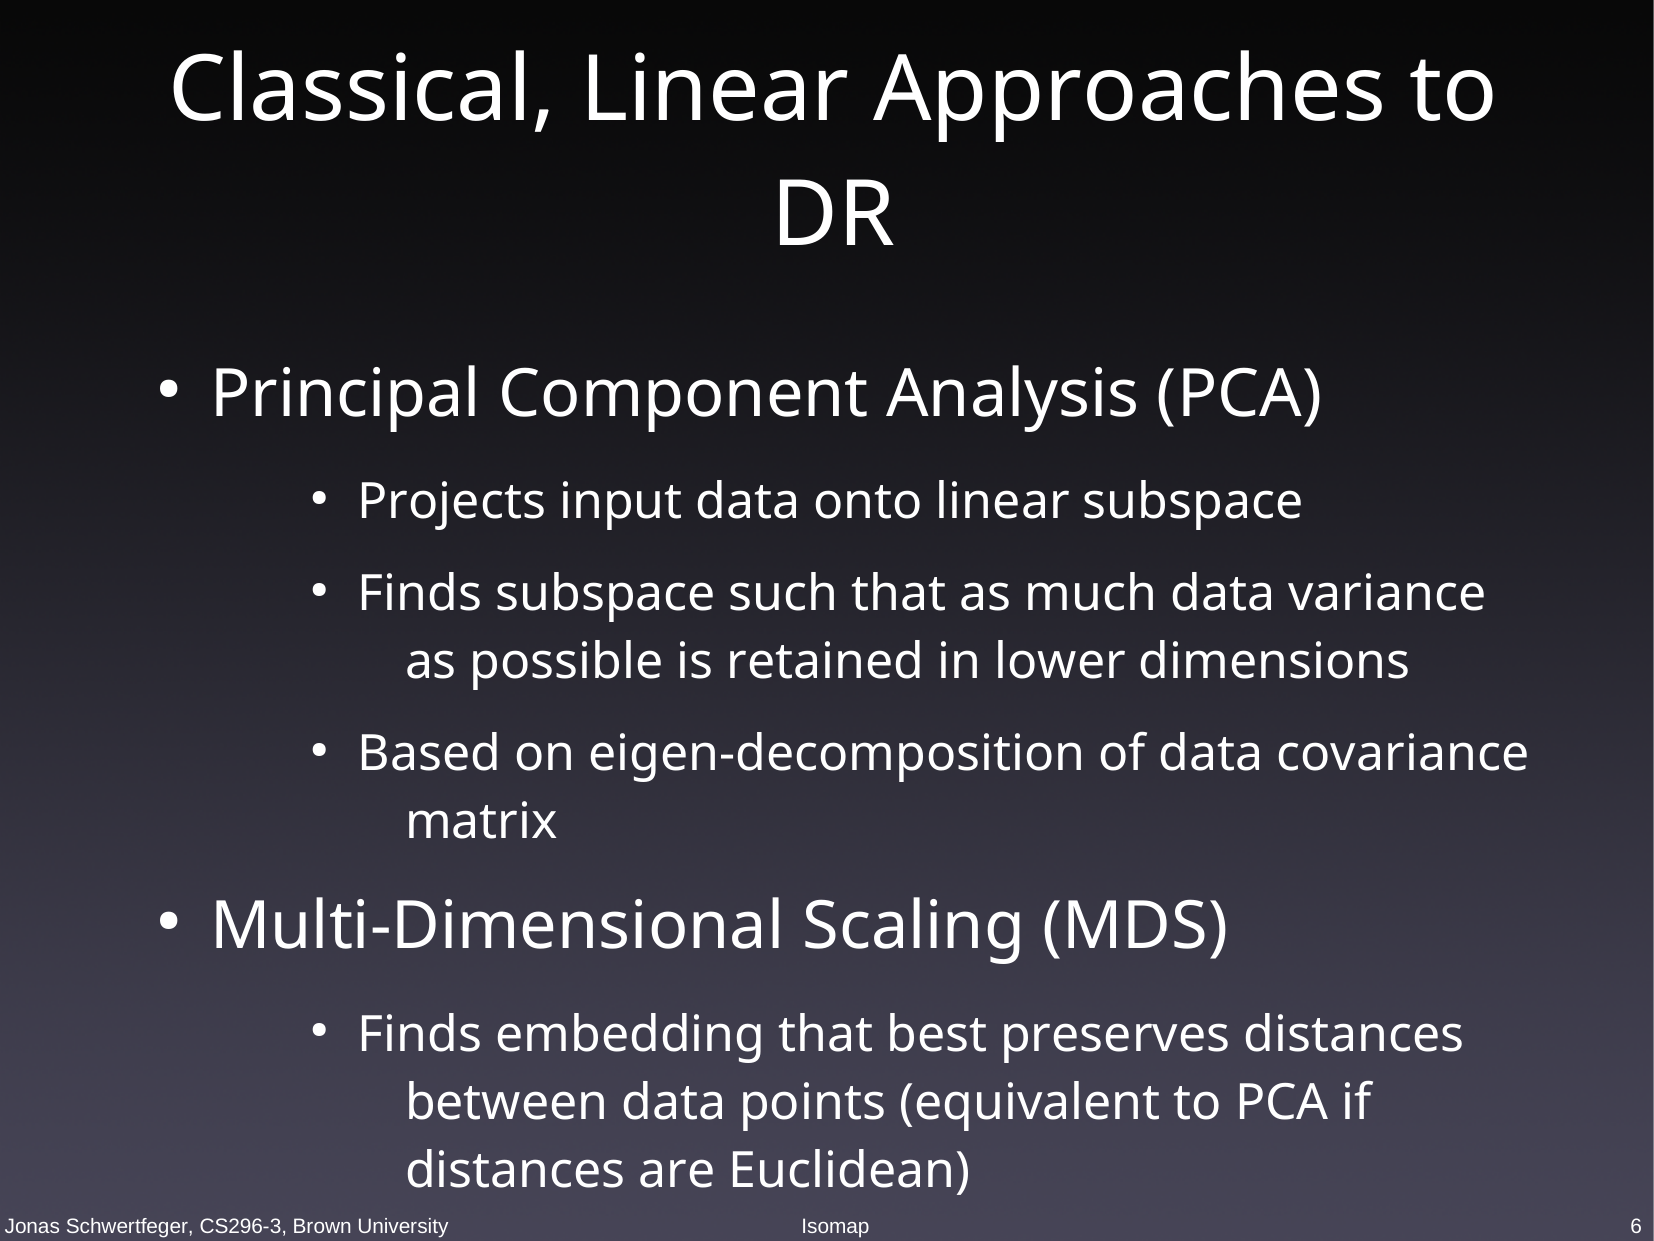

# Classical, Linear Approaches to DR
Principal Component Analysis (PCA)
Projects input data onto linear subspace
Finds subspace such that as much data variance as possible is retained in lower dimensions
Based on eigen-decomposition of data covariance matrix
Multi-Dimensional Scaling (MDS)
Finds embedding that best preserves distances between data points (equivalent to PCA if distances are Euclidean)